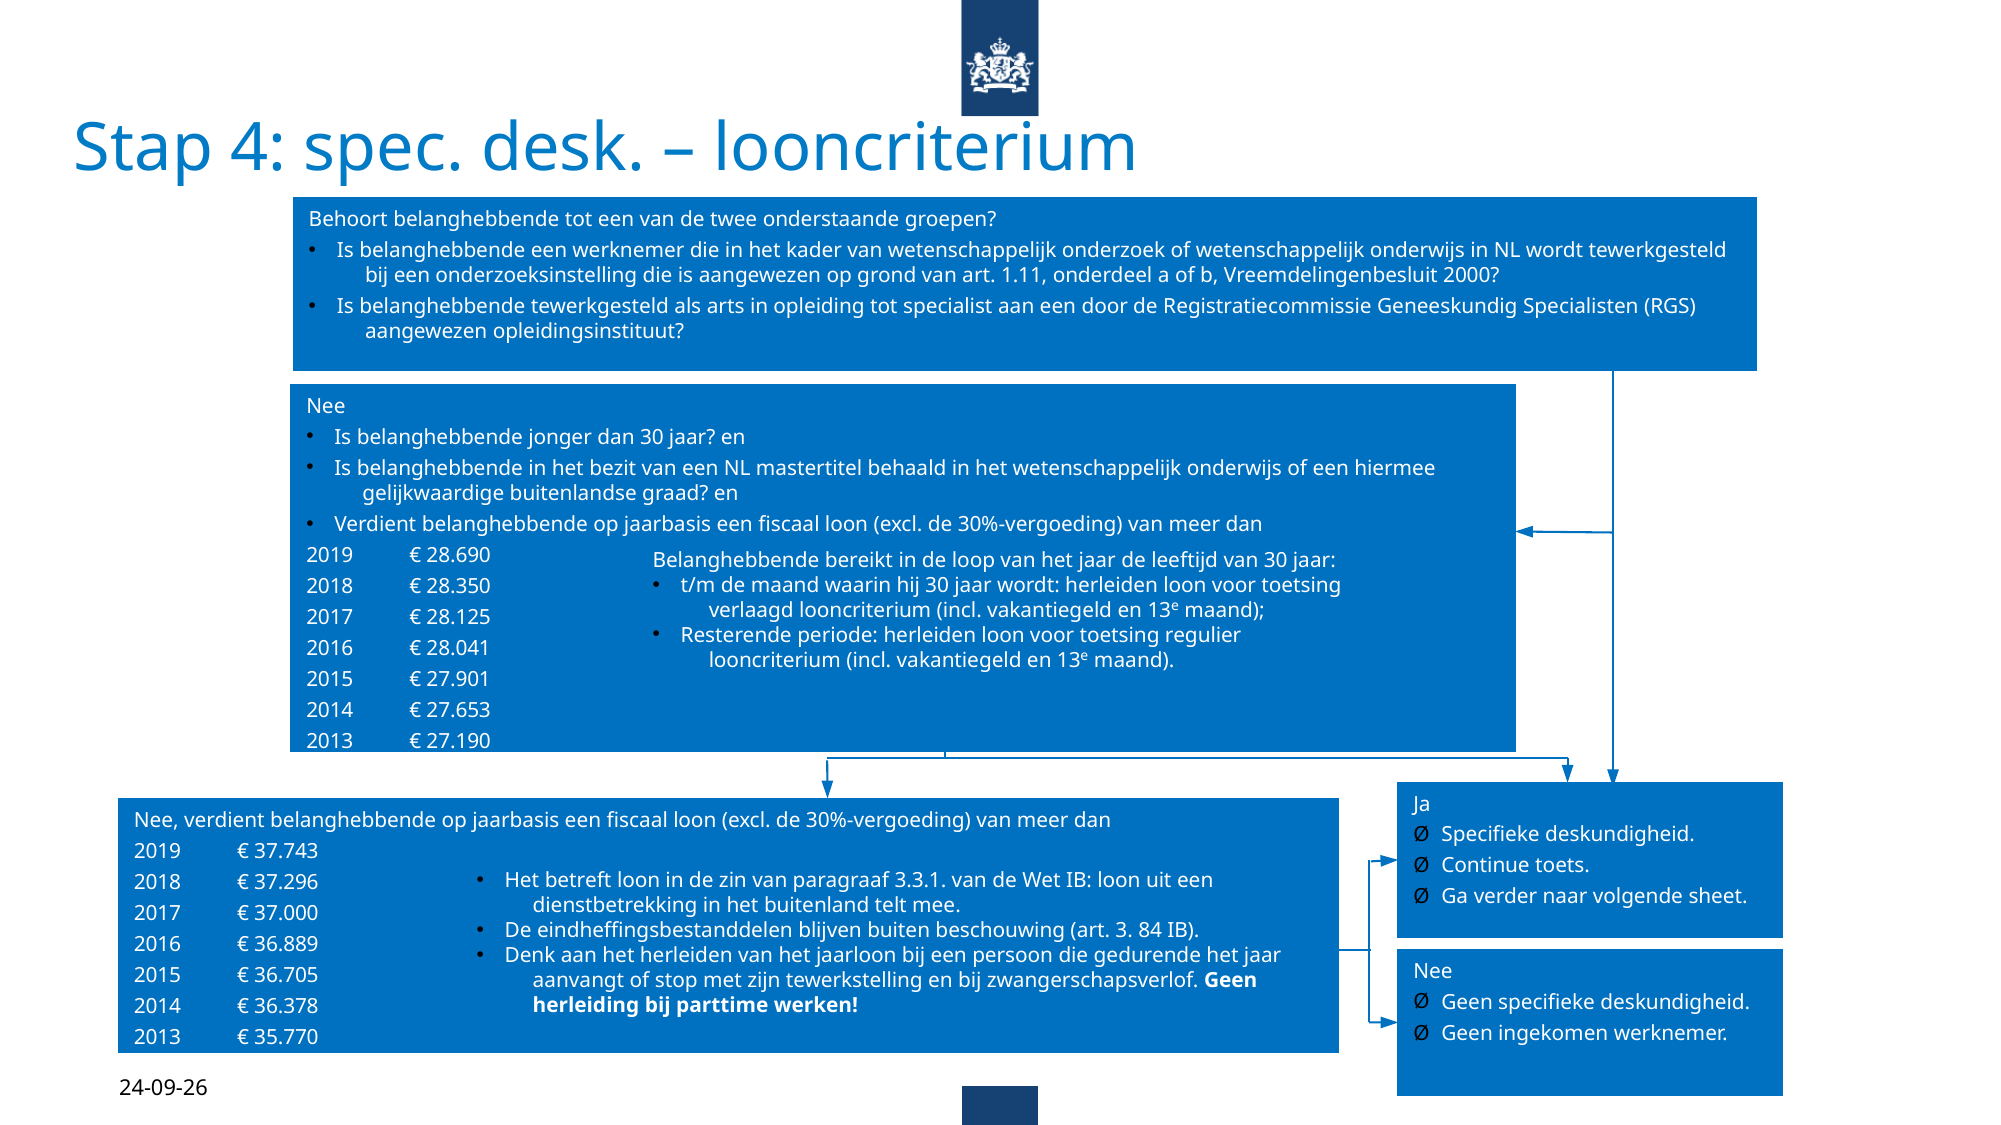

# Stap 4: spec. desk. – looncriterium
Behoort belanghebbende tot een van de twee onderstaande groepen?
Is belanghebbende een werknemer die in het kader van wetenschappelijk onderzoek of wetenschappelijk onderwijs in NL wordt tewerkgesteld bij een onderzoeksinstelling die is aangewezen op grond van art. 1.11, onderdeel a of b, Vreemdelingenbesluit 2000?
Is belanghebbende tewerkgesteld als arts in opleiding tot specialist aan een door de Registratiecommissie Geneeskundig Specialisten (RGS) aangewezen opleidingsinstituut?
Nee
Is belanghebbende jonger dan 30 jaar? en
Is belanghebbende in het bezit van een NL mastertitel behaald in het wetenschappelijk onderwijs of een hiermee gelijkwaardige buitenlandse graad? en
Verdient belanghebbende op jaarbasis een fiscaal loon (excl. de 30%-vergoeding) van meer dan
2019	€ 28.690
2018	€ 28.350
2017	€ 28.125
2016	€ 28.041
2015	€ 27.901
2014	€ 27.653
2013	€ 27.190
Belanghebbende bereikt in de loop van het jaar de leeftijd van 30 jaar:
t/m de maand waarin hij 30 jaar wordt: herleiden loon voor toetsing verlaagd looncriterium (incl. vakantiegeld en 13e maand);
Resterende periode: herleiden loon voor toetsing regulier looncriterium (incl. vakantiegeld en 13e maand).
Ja
Specifieke deskundigheid.
Continue toets.
Ga verder naar volgende sheet.
Nee, verdient belanghebbende op jaarbasis een fiscaal loon (excl. de 30%-vergoeding) van meer dan
2019	€ 37.743
2018	€ 37.296
2017	€ 37.000
2016	€ 36.889
2015	€ 36.705
2014	€ 36.378
2013	€ 35.770
Het betreft loon in de zin van paragraaf 3.3.1. van de Wet IB: loon uit een dienstbetrekking in het buitenland telt mee.
De eindheffingsbestanddelen blijven buiten beschouwing (art. 3. 84 IB).
Denk aan het herleiden van het jaarloon bij een persoon die gedurende het jaar aanvangt of stop met zijn tewerkstelling en bij zwangerschapsverlof. Geen herleiding bij parttime werken!
Nee
Geen specifieke deskundigheid.
Geen ingekomen werknemer.